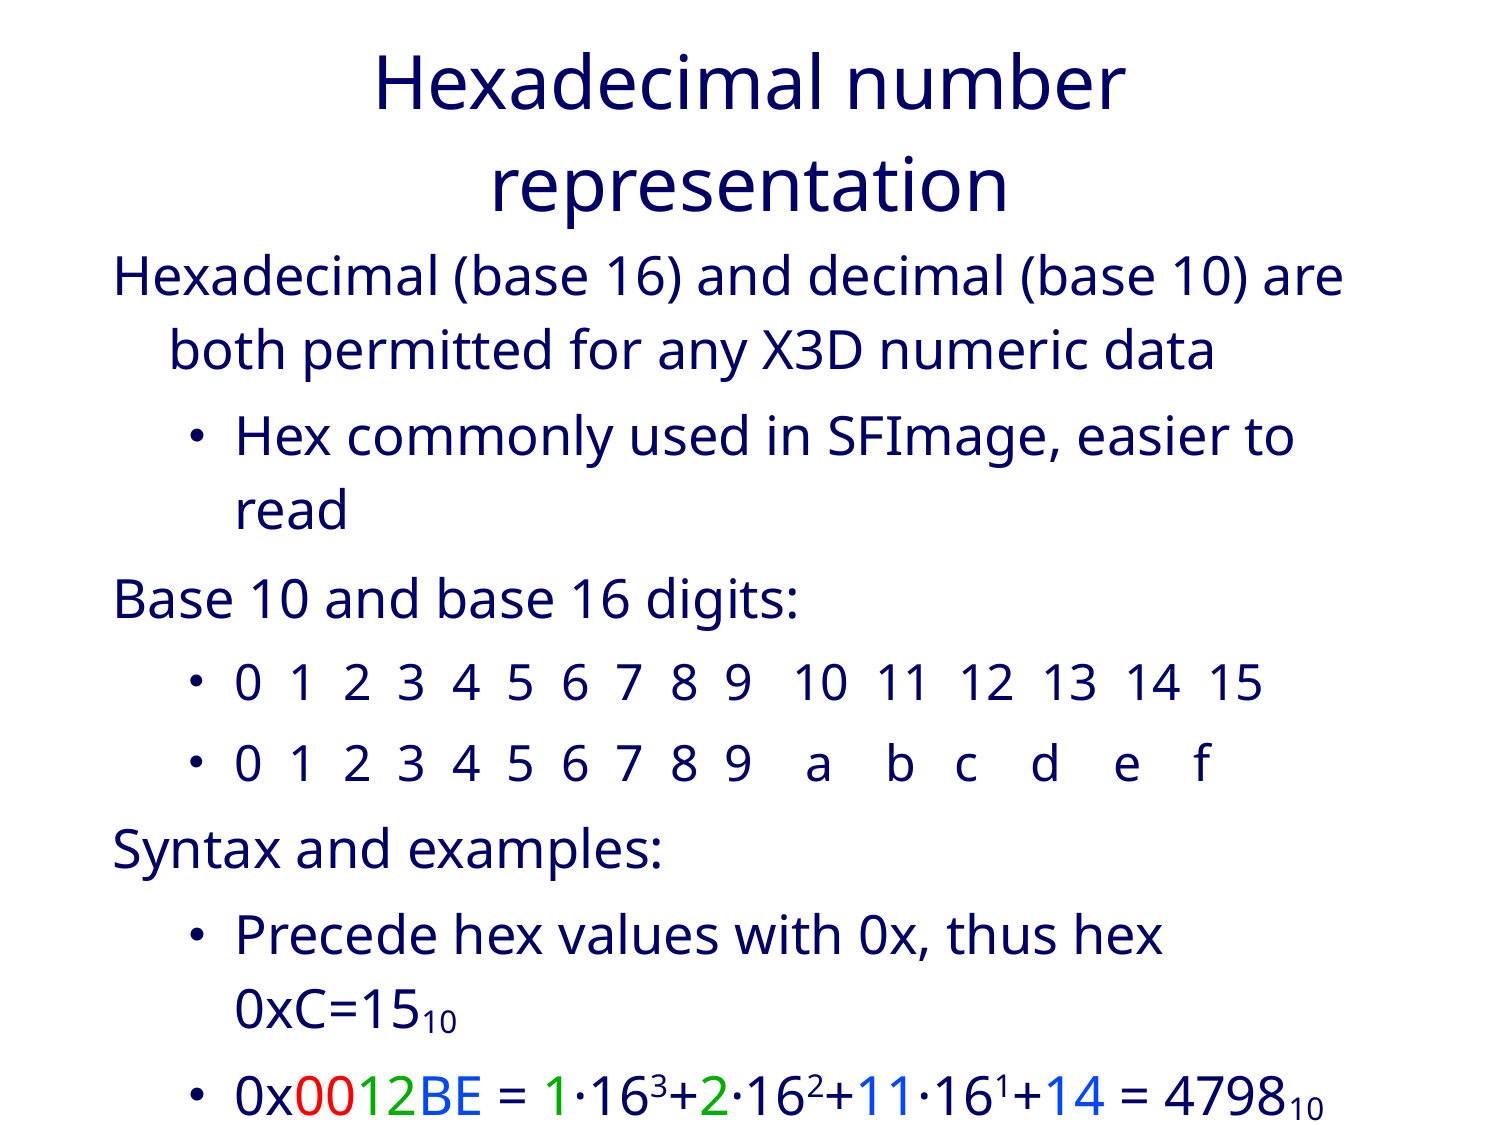

# Hexadecimal number representation
Hexadecimal (base 16) and decimal (base 10) are both permitted for any X3D numeric data
Hex commonly used in SFImage, easier to read
Base 10 and base 16 digits:
0 1 2 3 4 5 6 7 8 9 10 11 12 13 14 15
0 1 2 3 4 5 6 7 8 9 a b c d e f
Syntax and examples:
Precede hex values with 0x, thus hex 0xC=1510
0x0012BE = 1·163+2·162+11·161+14 = 479810
= 0 red, (0x12=47)/255 green, (0xBE=190)/255 blue
= color value (0 red, 0.184 green, 0.745 blue)